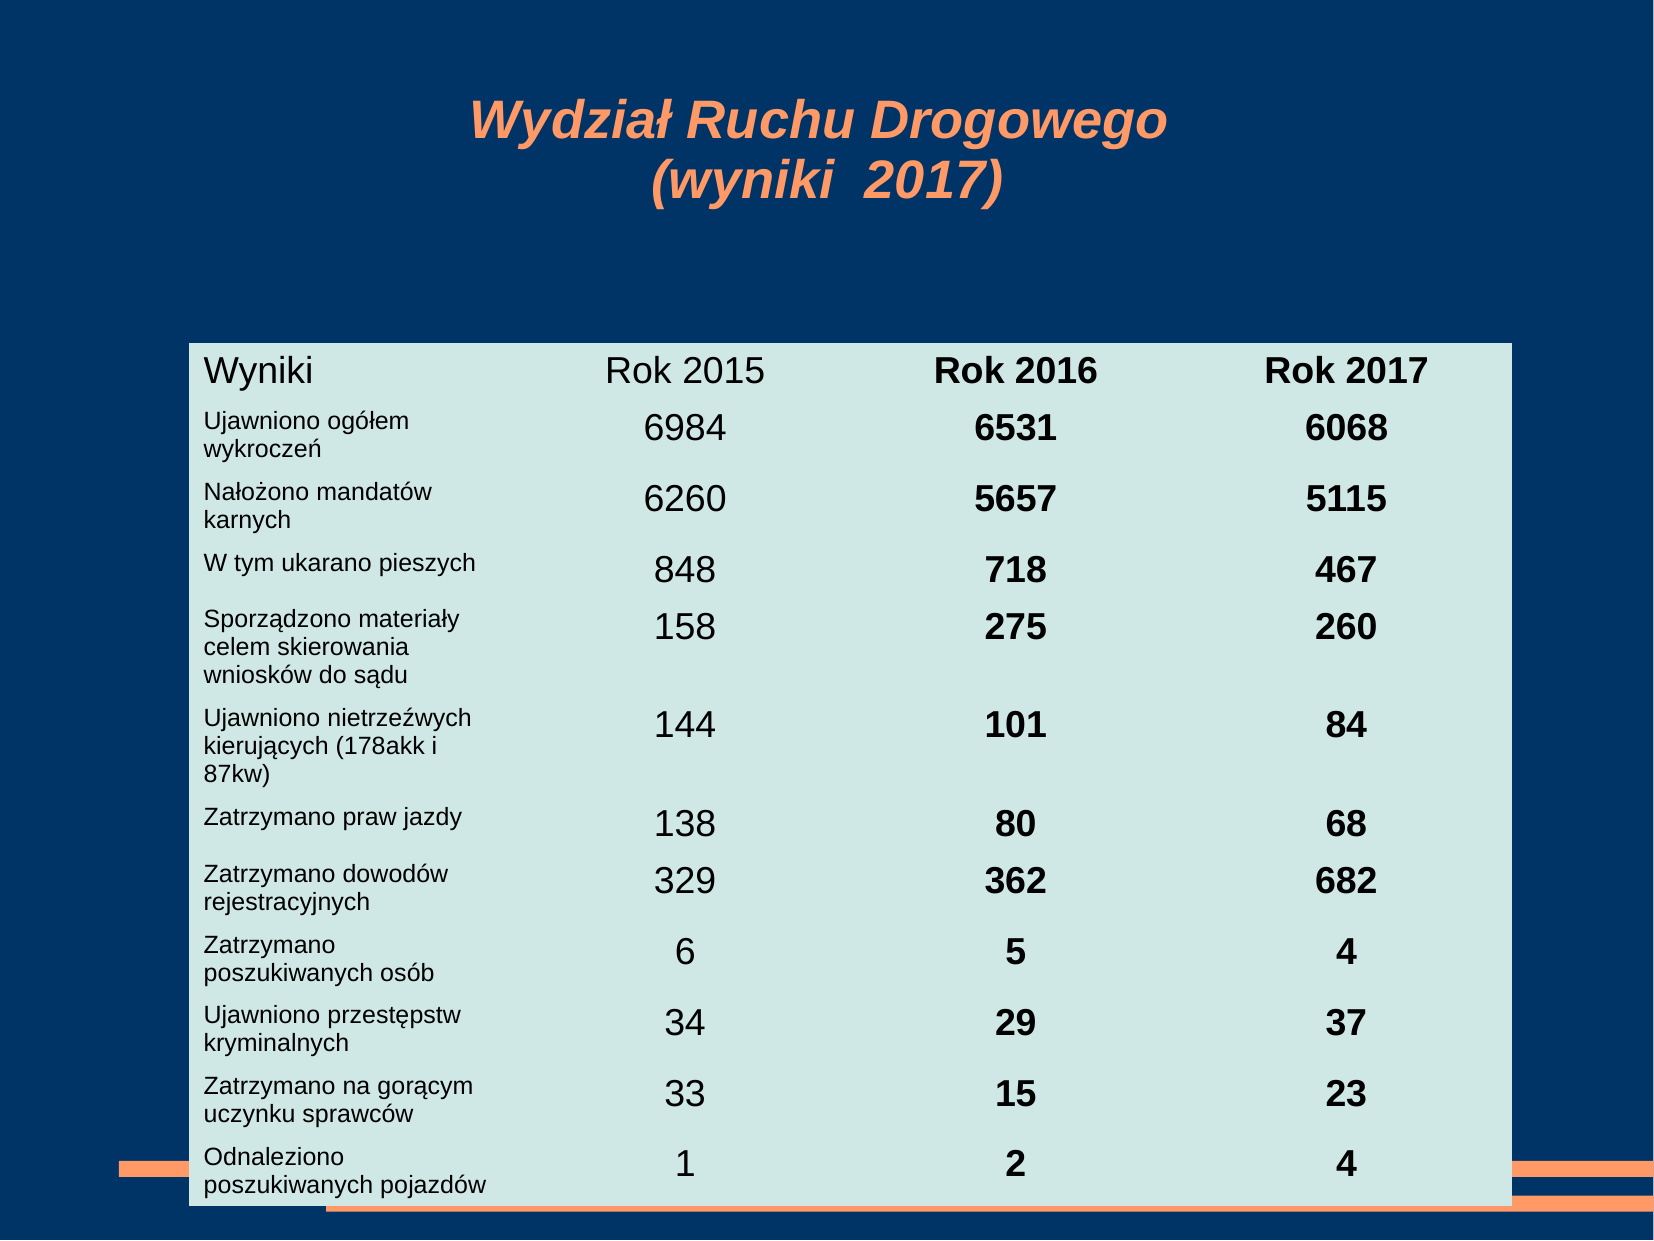

# Wydział Ruchu Drogowego (wyniki 2017)
| Wyniki | Rok 2015 | Rok 2016 | Rok 2017 |
| --- | --- | --- | --- |
| Ujawniono ogółem wykroczeń | 6984 | 6531 | 6068 |
| Nałożono mandatów karnych | 6260 | 5657 | 5115 |
| W tym ukarano pieszych | 848 | 718 | 467 |
| Sporządzono materiały celem skierowania wniosków do sądu | 158 | 275 | 260 |
| Ujawniono nietrzeźwych kierujących (178akk i 87kw) | 144 | 101 | 84 |
| Zatrzymano praw jazdy | 138 | 80 | 68 |
| Zatrzymano dowodów rejestracyjnych | 329 | 362 | 682 |
| Zatrzymano poszukiwanych osób | 6 | 5 | 4 |
| Ujawniono przestępstw kryminalnych | 34 | 29 | 37 |
| Zatrzymano na gorącym uczynku sprawców | 33 | 15 | 23 |
| Odnaleziono poszukiwanych pojazdów | 1 | 2 | 4 |